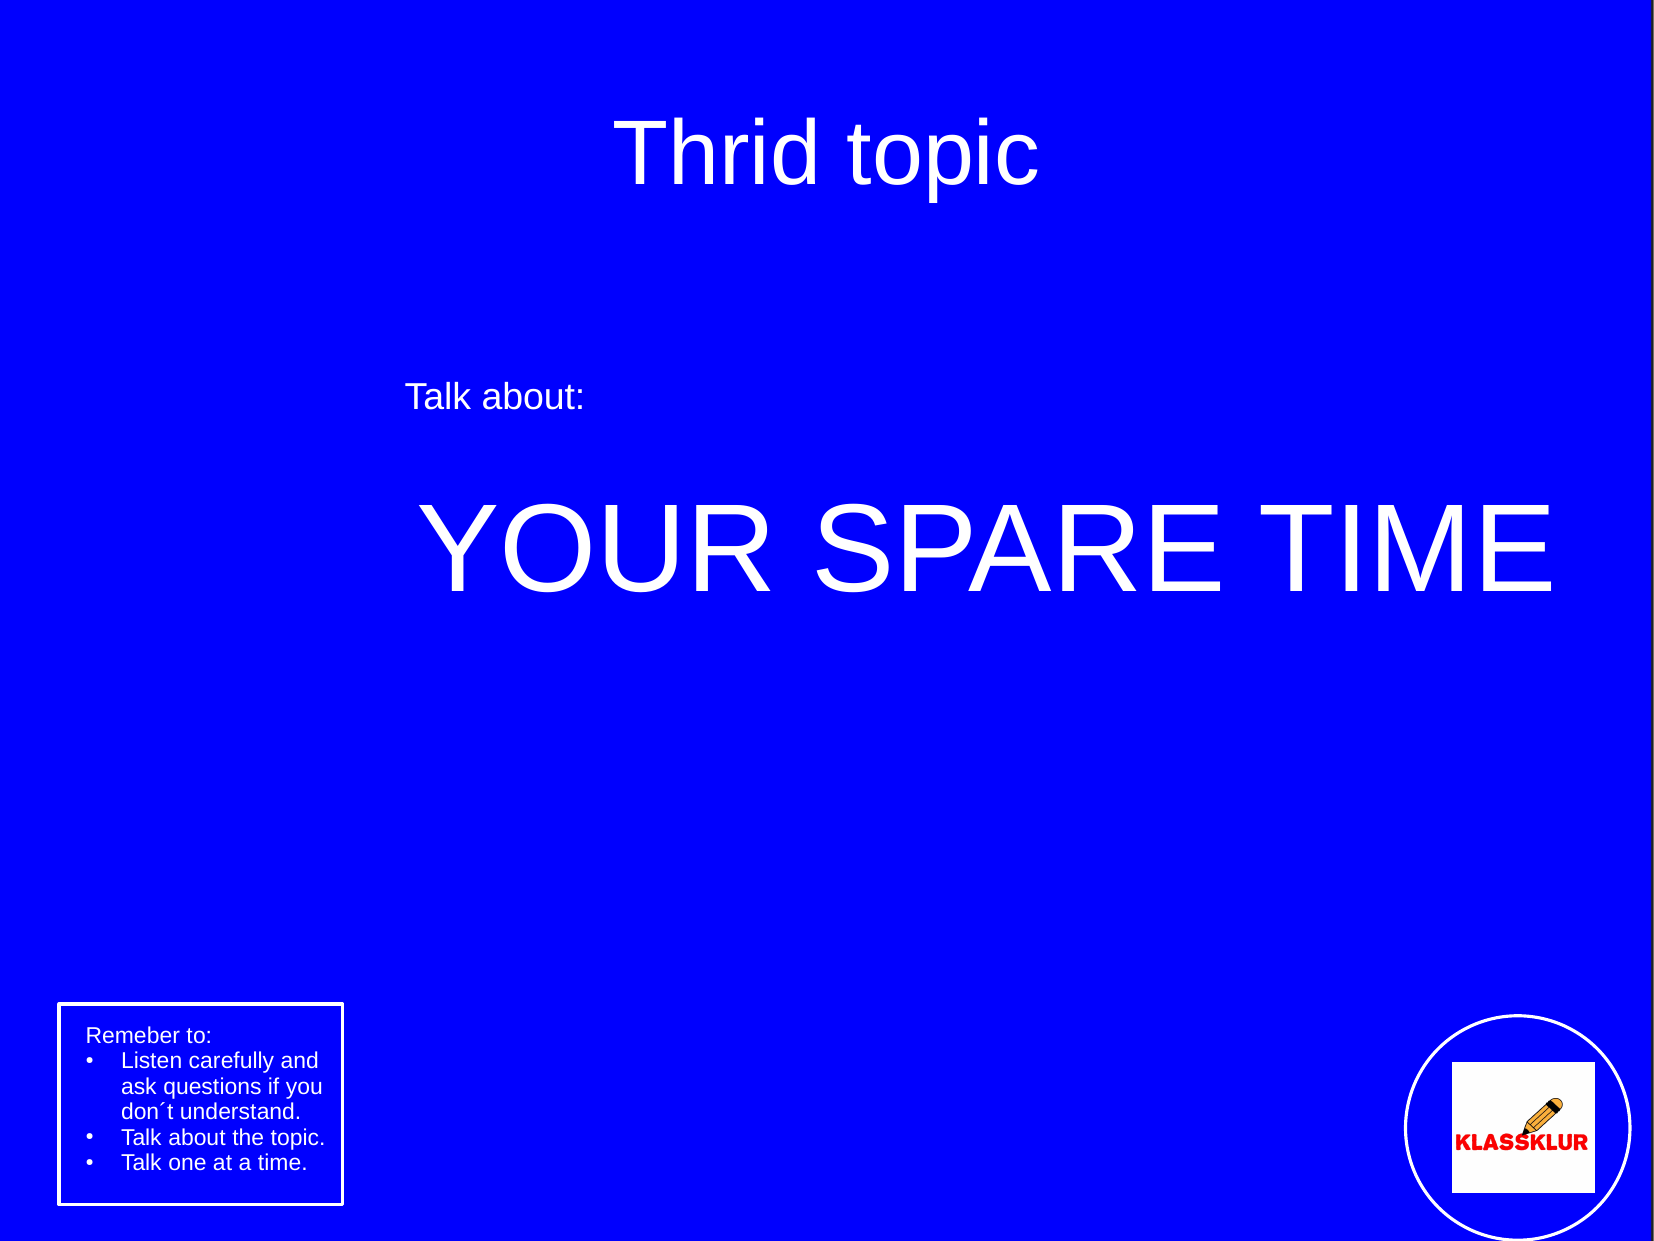

# Thrid topic
Talk about:
YOUR SPARE TIME
Remeber to:
Listen carefully and ask questions if you don´t understand.
Talk about the topic.
Talk one at a time.